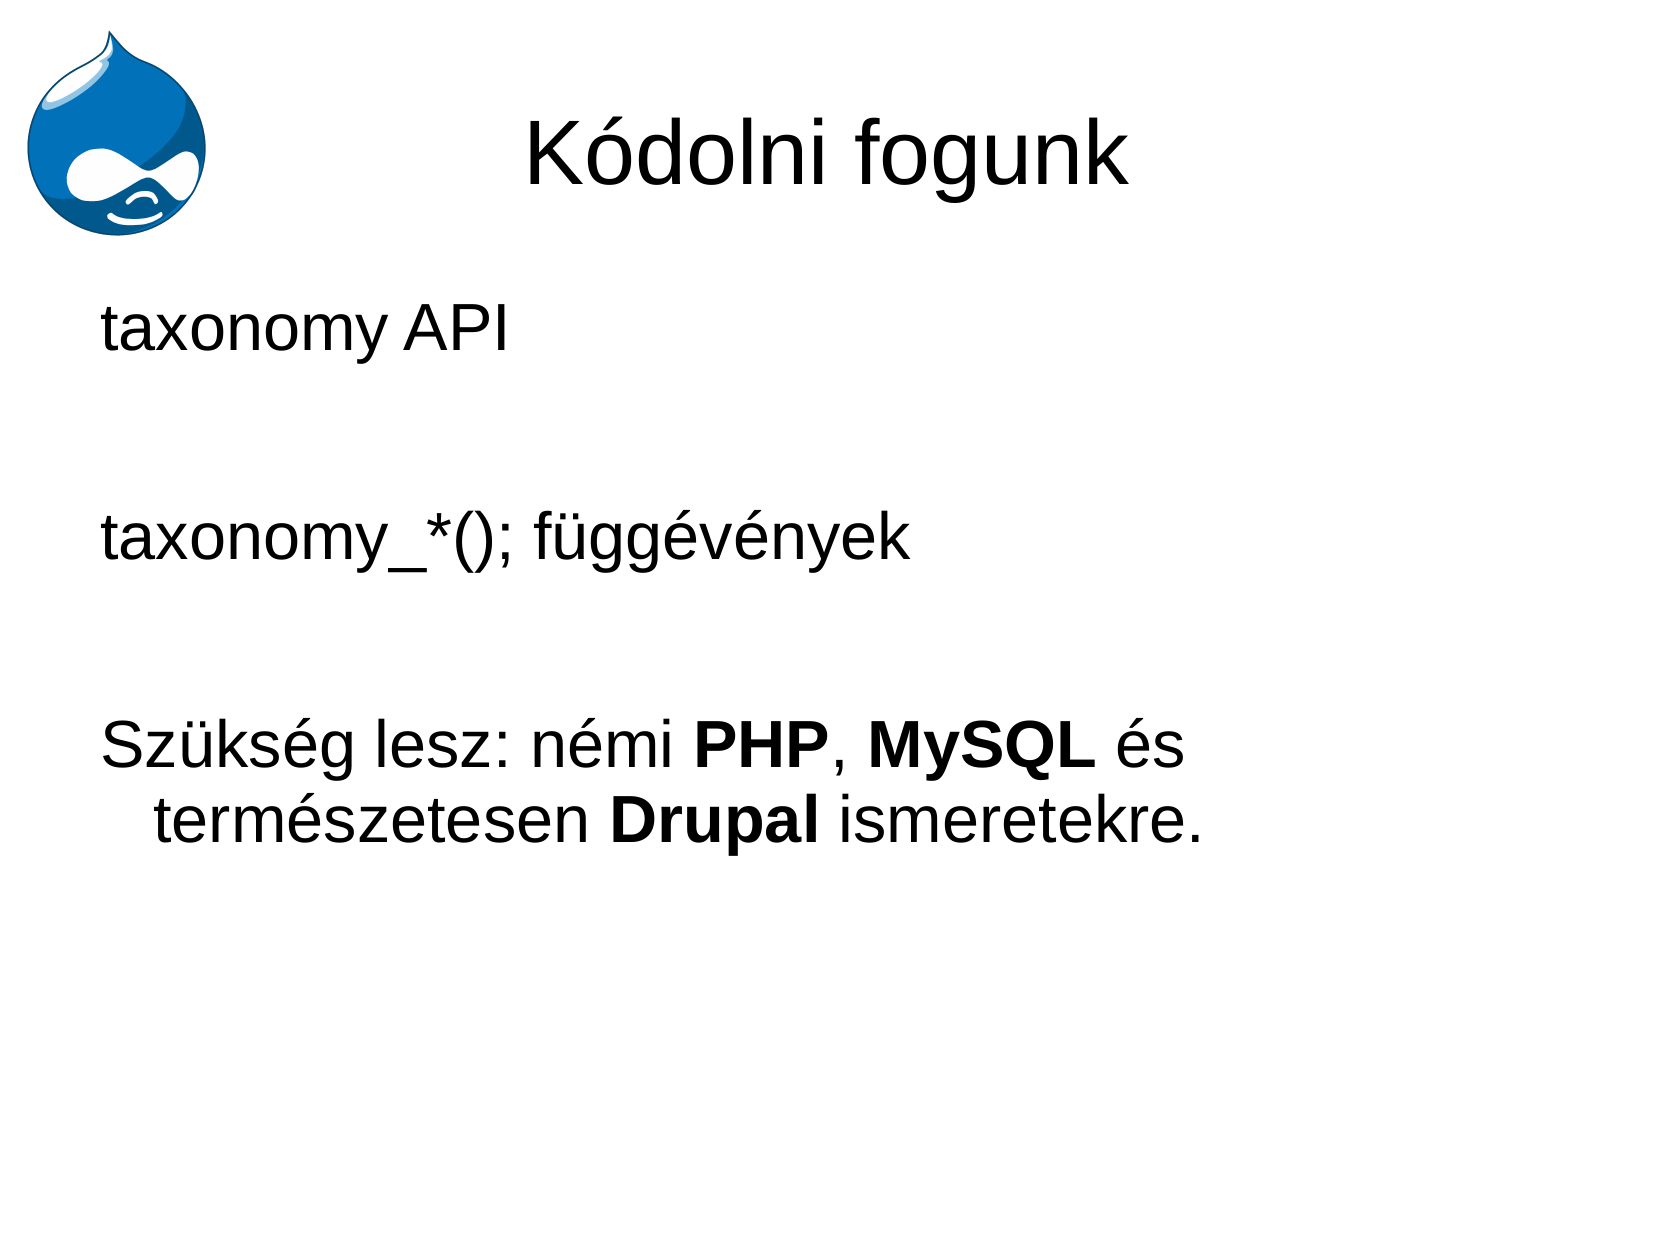

# Kódolni fogunk
taxonomy API
taxonomy_*(); függévények
Szükség lesz: némi PHP, MySQL és természetesen Drupal ismeretekre.